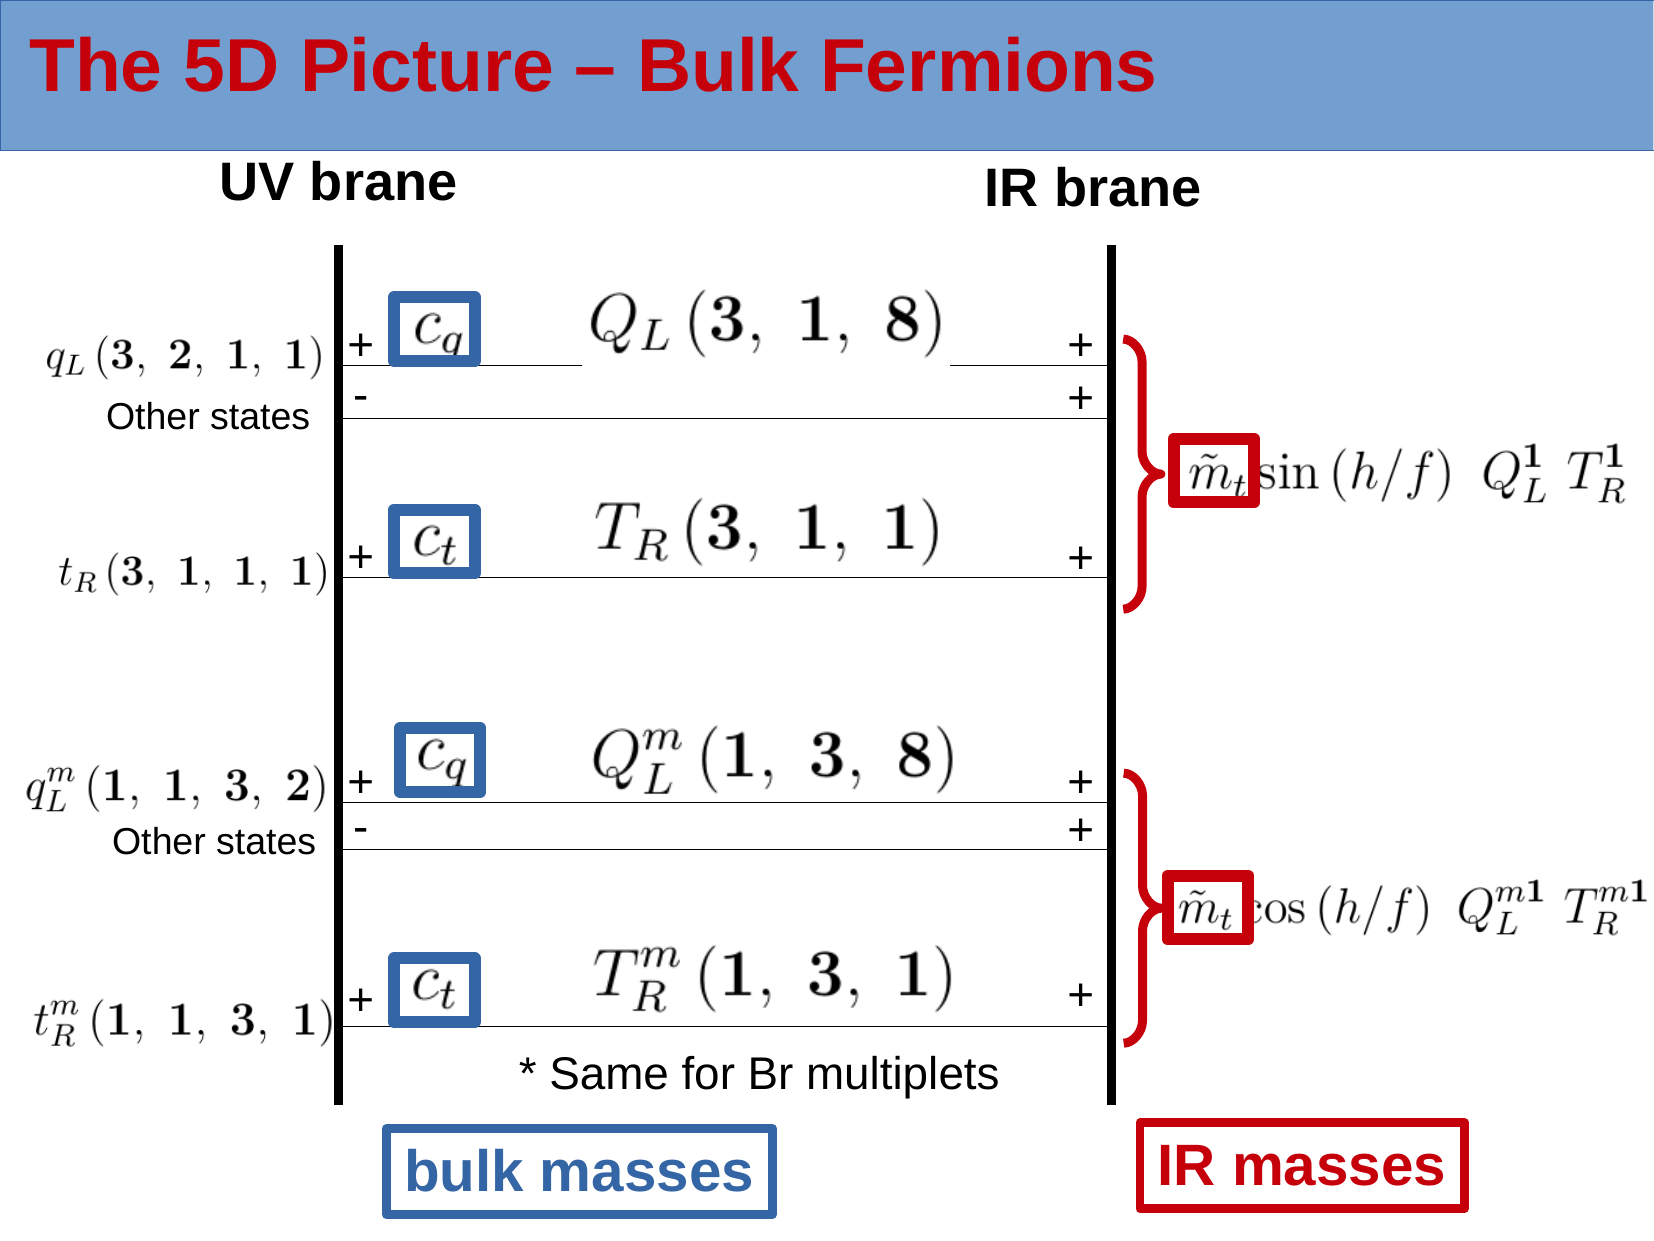

# The 5D Picture – Bulk Fermions
UV brane
IR brane
+
+
-
+
Other states
+
+
+
+
-
+
Other states
+
+
* Same for Br multiplets
IR masses
bulk masses